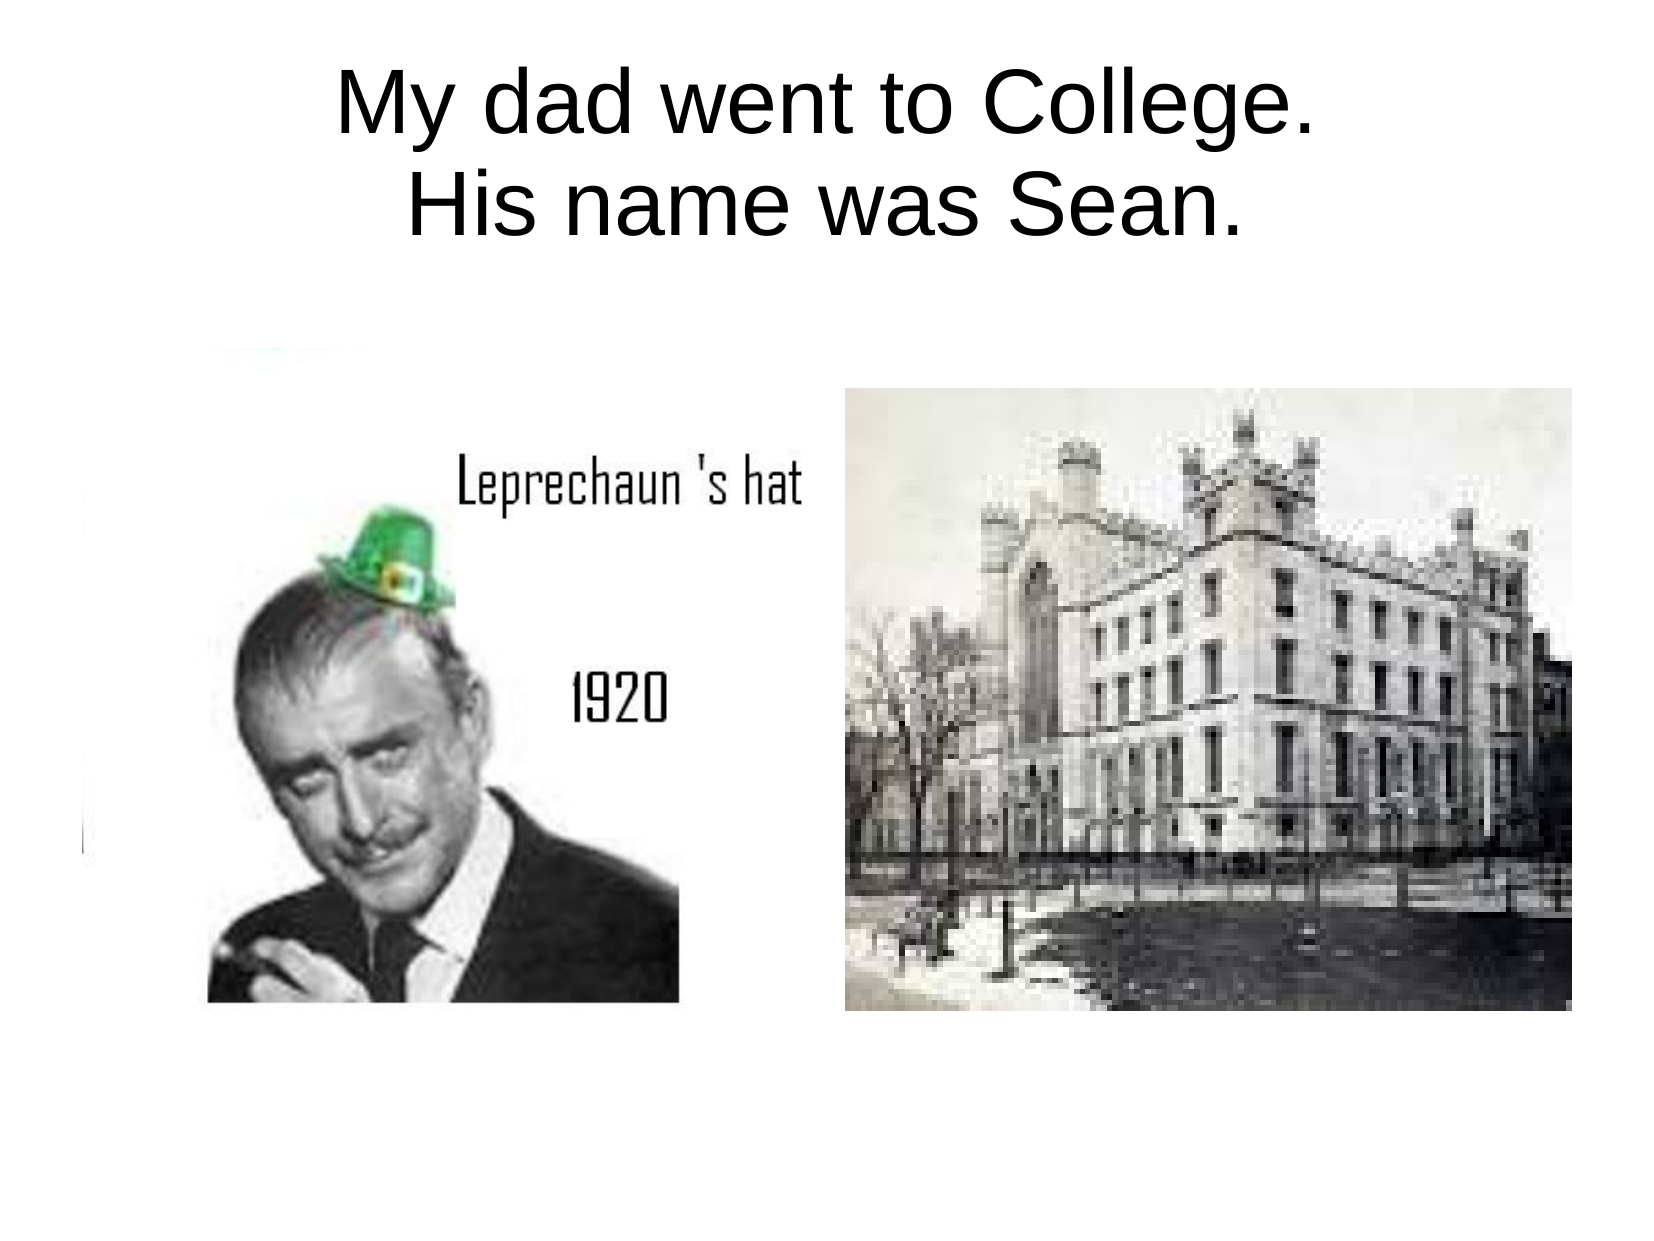

# My dad went to College. His name was Sean.